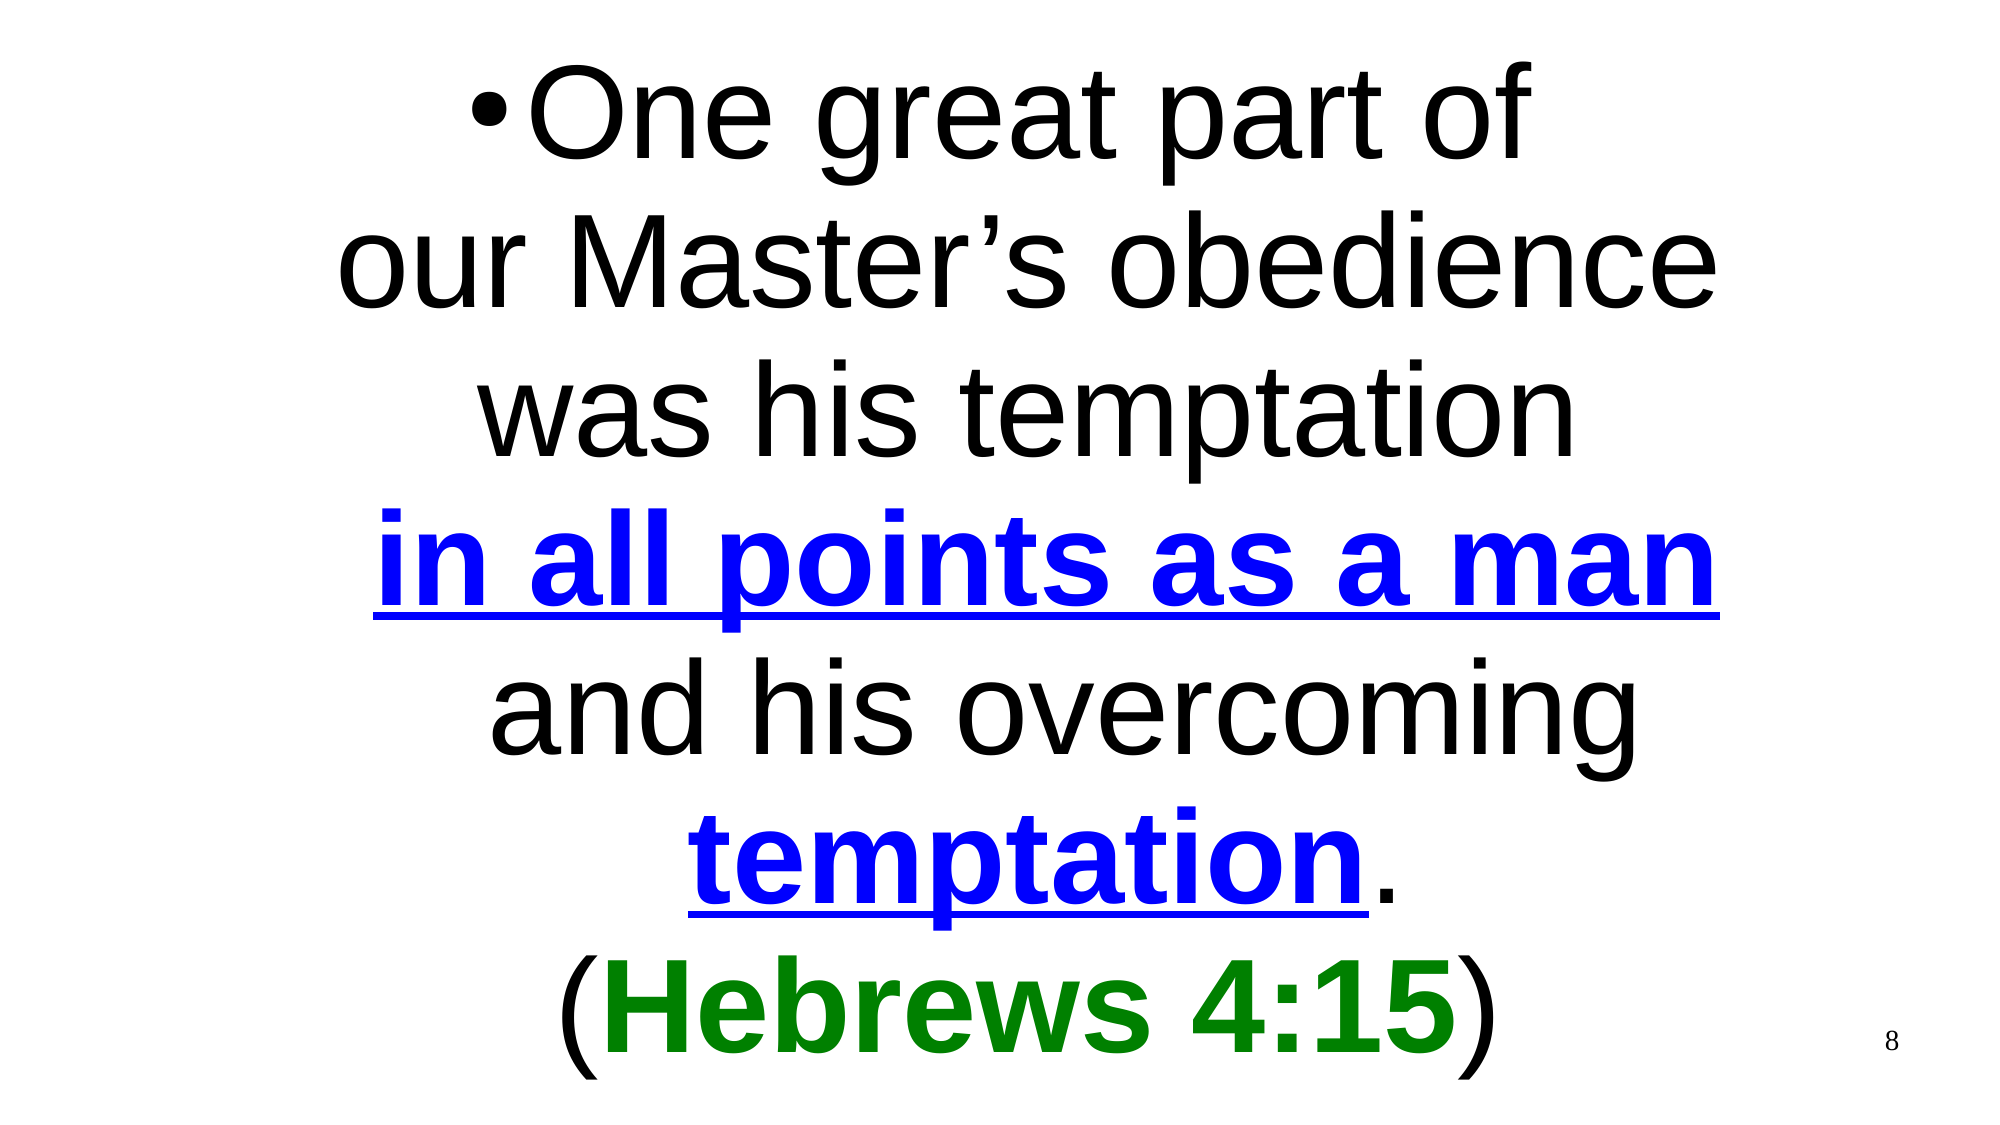

# One great part of our Master’s obedience was his temptation in all points as a man and his overcoming temptation. (Hebrews 4:15)
8